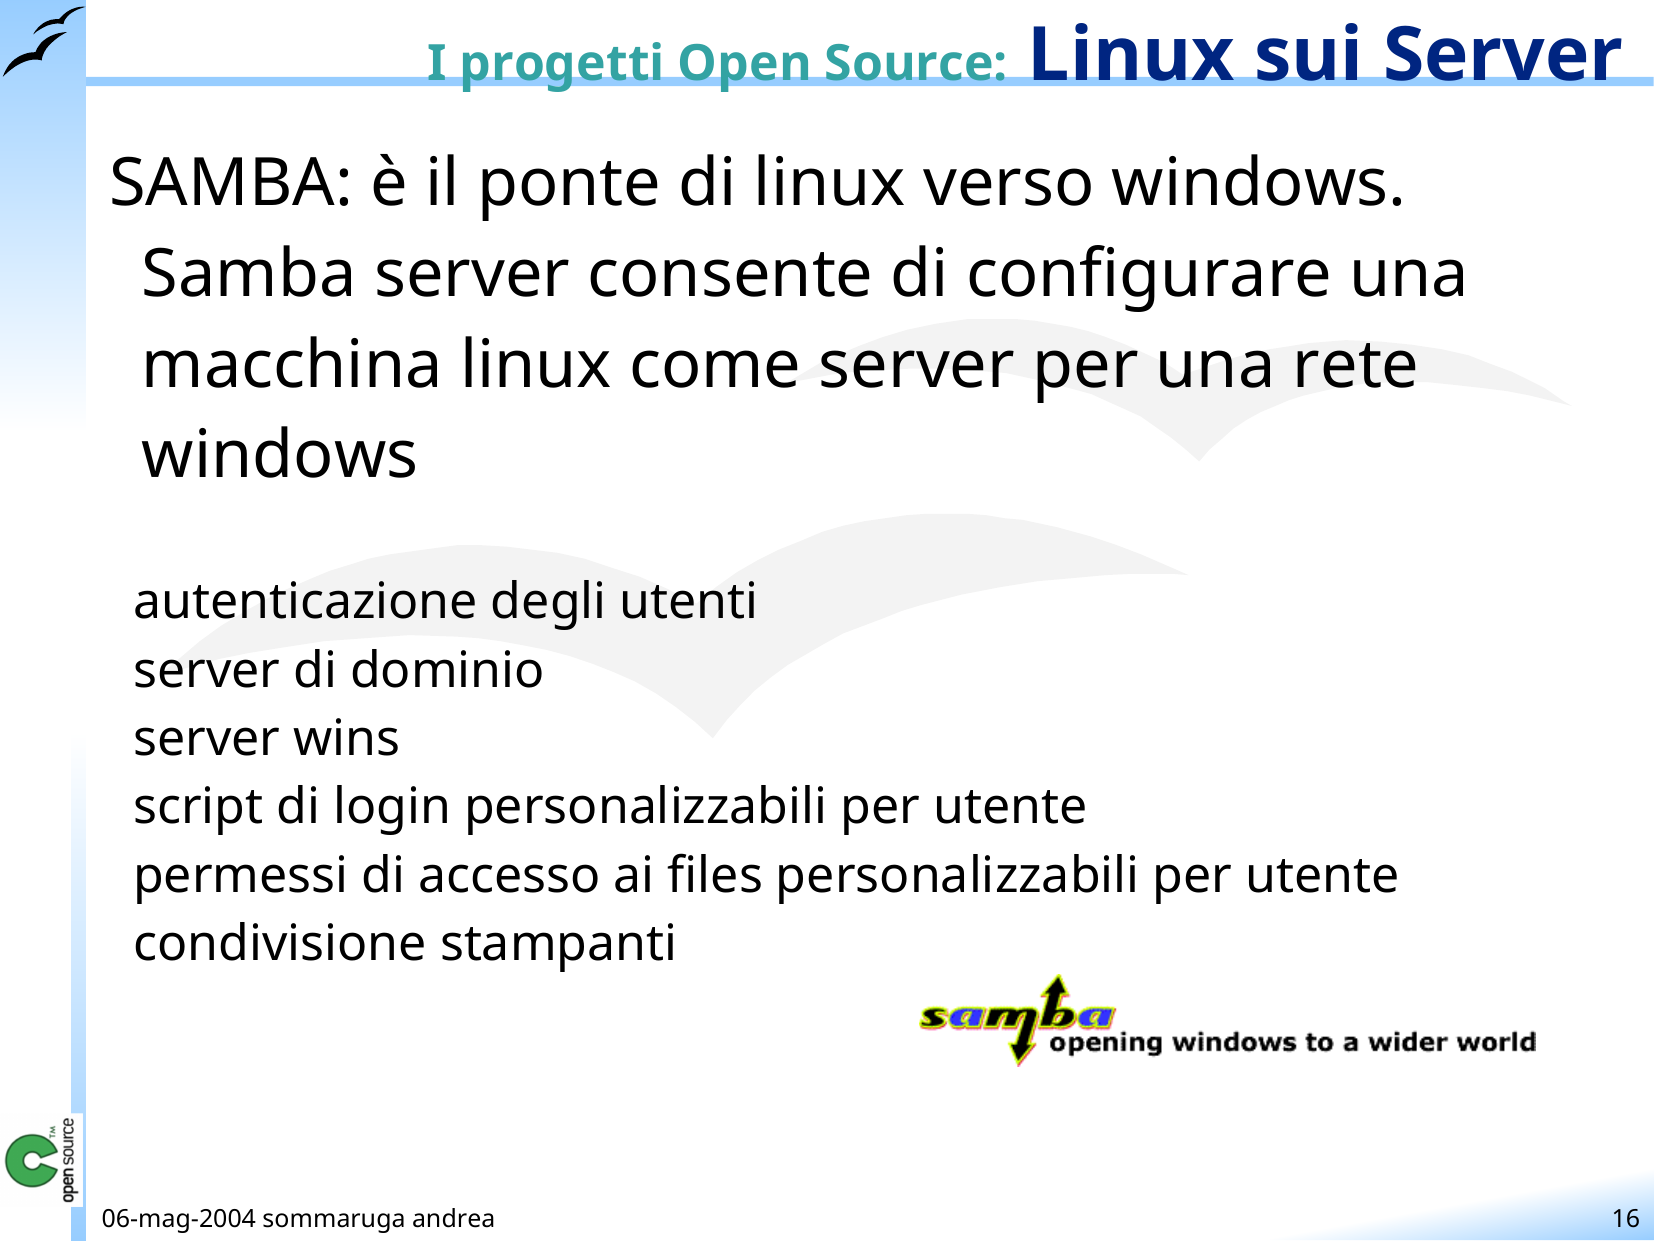

# I progetti Open Source: Linux sui Server
SAMBA: è il ponte di linux verso windows. Samba server consente di configurare una macchina linux come server per una rete windows
autenticazione degli utenti
server di dominio
server wins
script di login personalizzabili per utente
permessi di accesso ai files personalizzabili per utente
condivisione stampanti